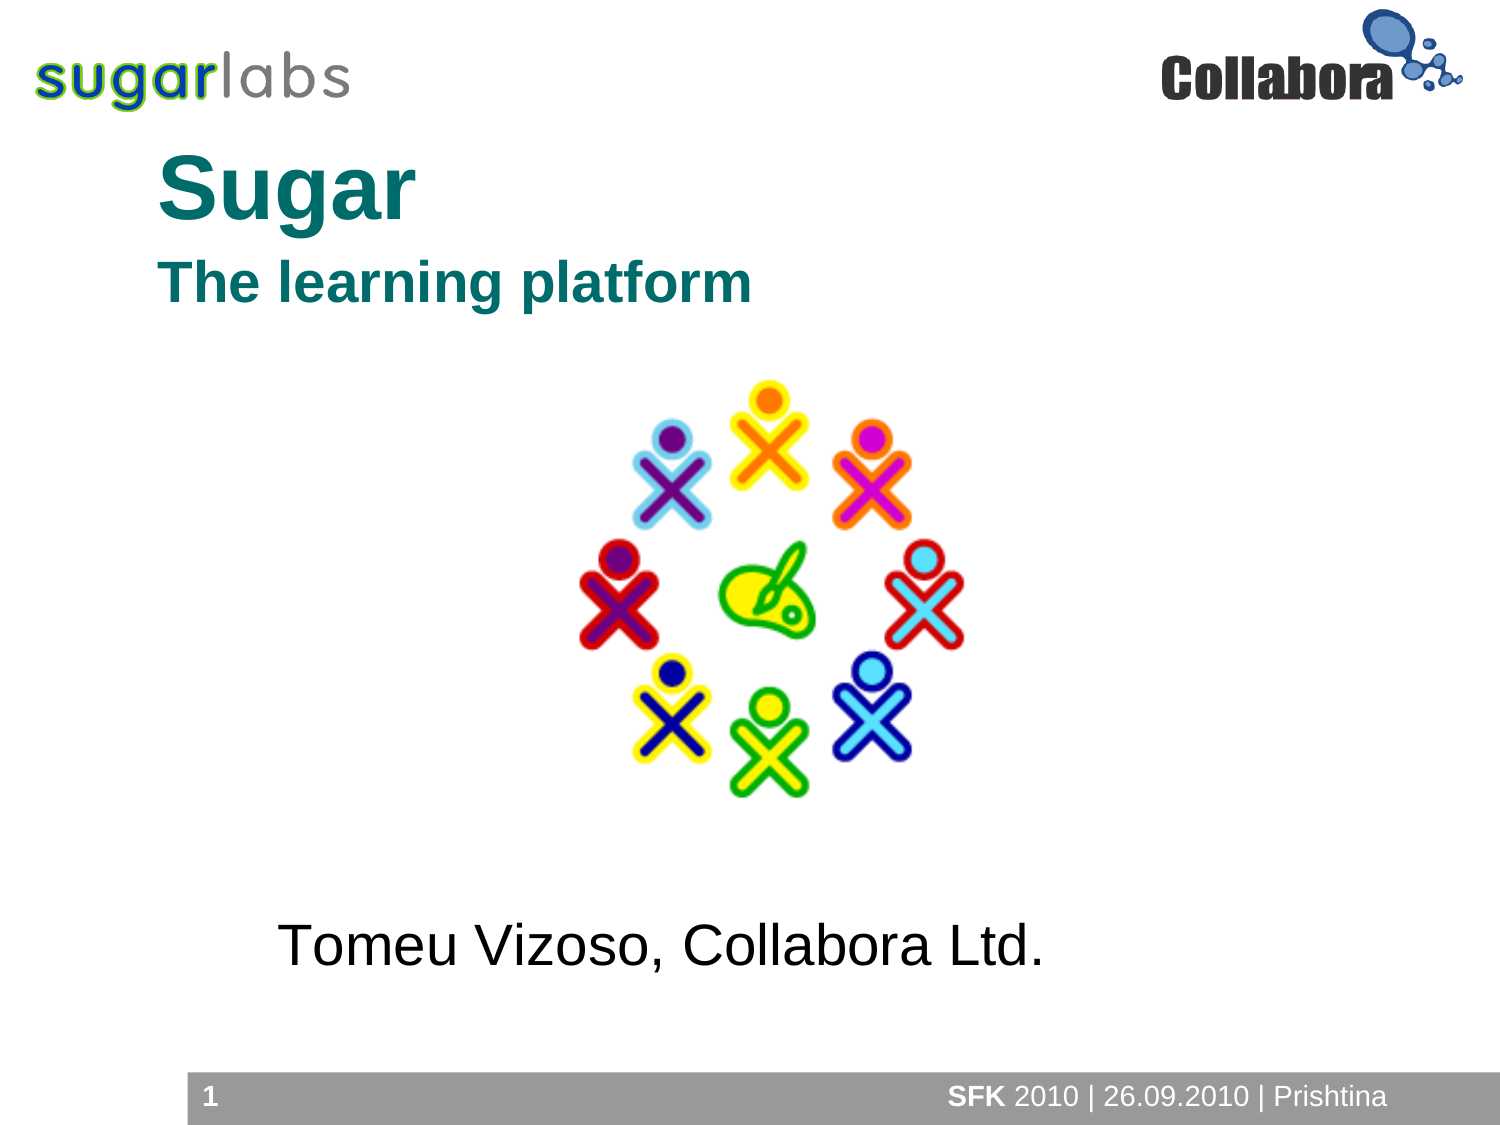

Sugar
The learning platform
# Tomeu Vizoso, Collabora Ltd.